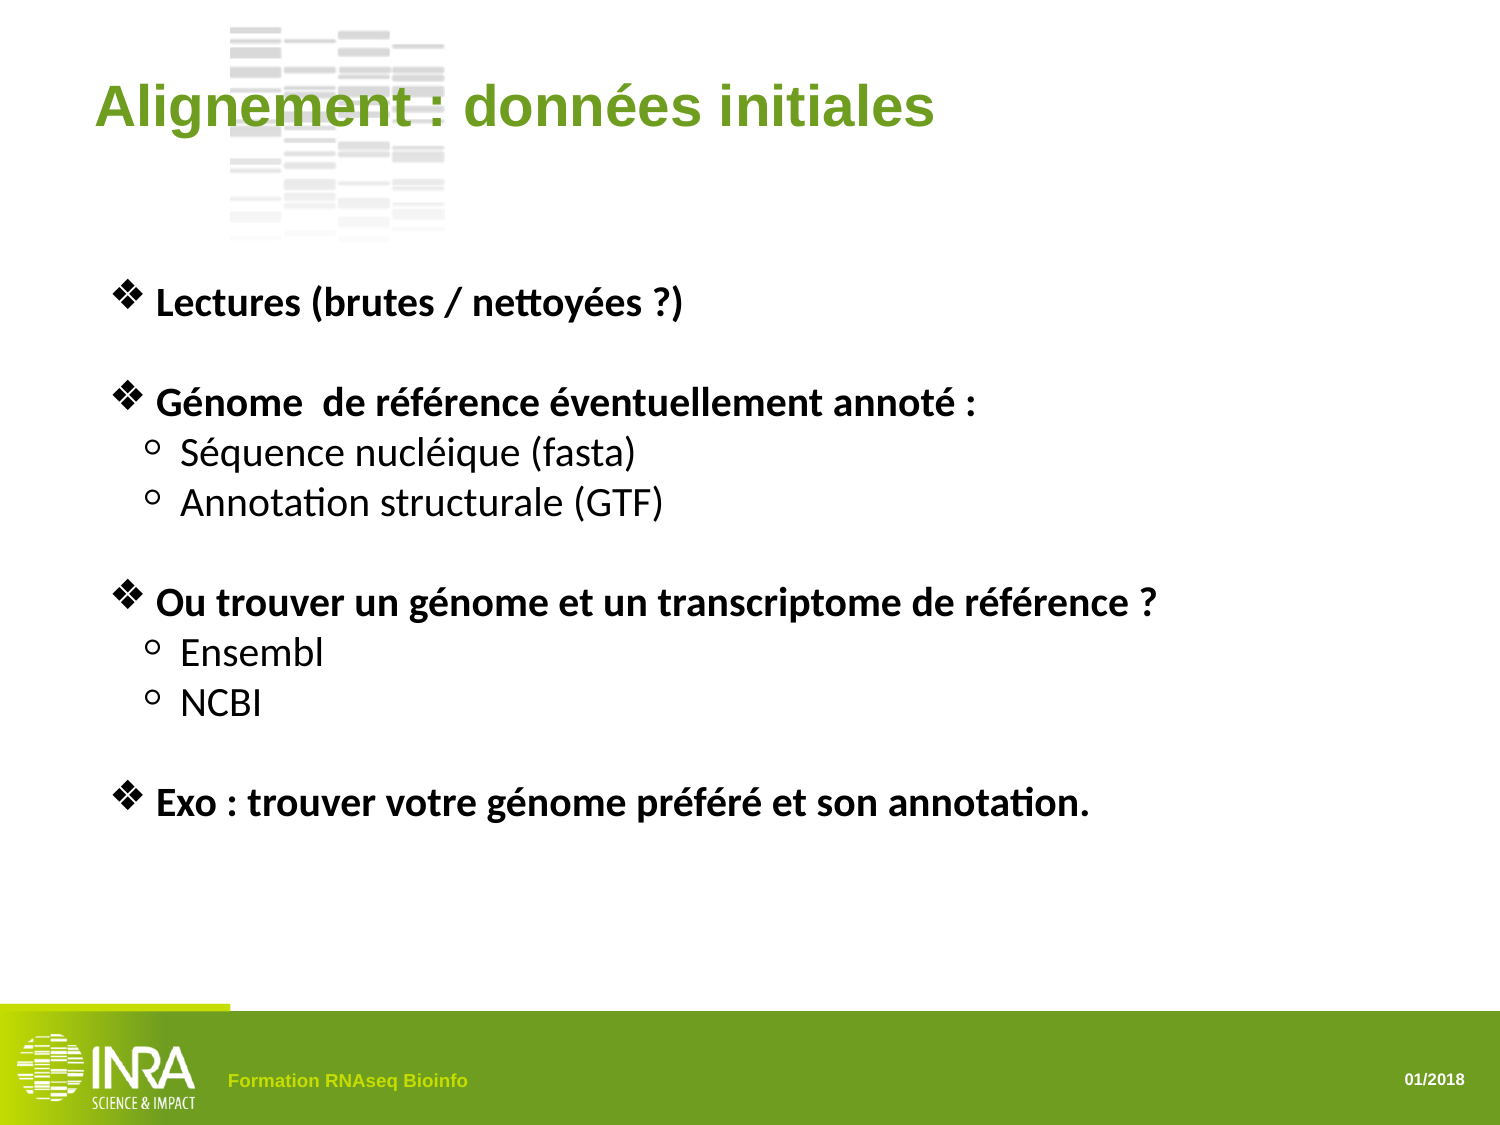

Alignement : données initiales
 Lectures (brutes / nettoyées ?)
 Génome de référence éventuellement annoté :
Séquence nucléique (fasta)
Annotation structurale (GTF)
 Ou trouver un génome et un transcriptome de référence ?
Ensembl
NCBI
 Exo : trouver votre génome préféré et son annotation.